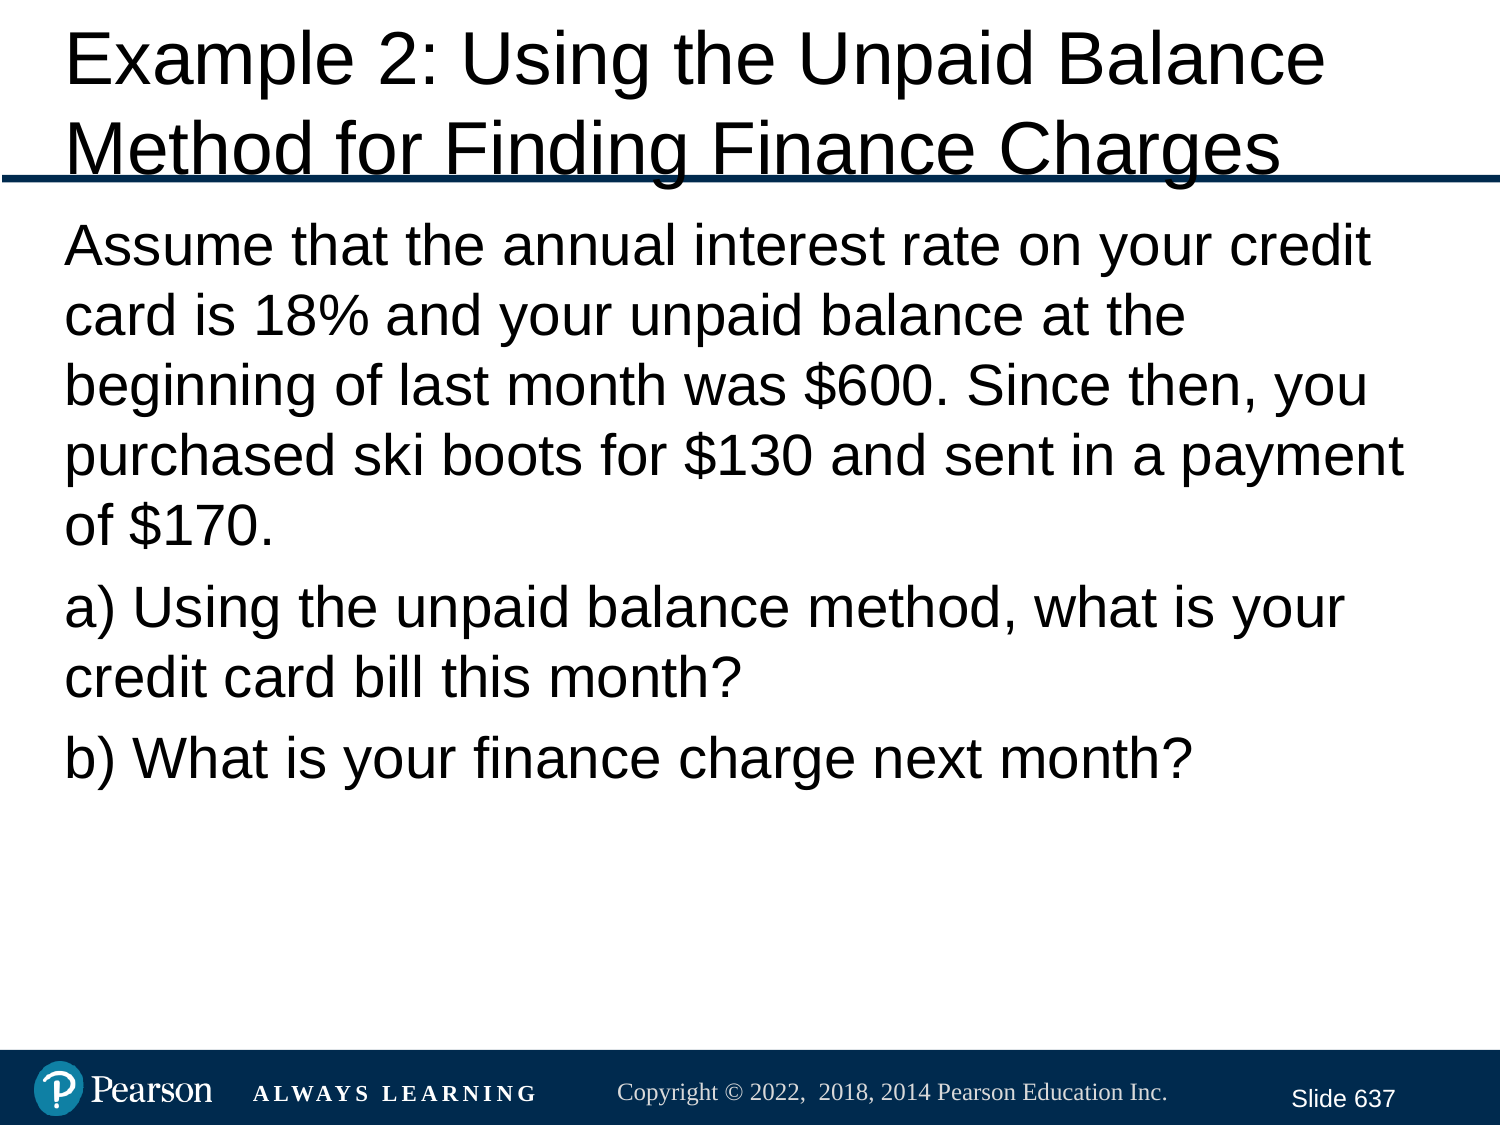

# Example 2: Using the Unpaid Balance Method for Finding Finance Charges
Assume that the annual interest rate on your credit card is 18% and your unpaid balance at the beginning of last month was $600. Since then, you purchased ski boots for $130 and sent in a payment of $170.
a) Using the unpaid balance method, what is your credit card bill this month?
b) What is your finance charge next month?